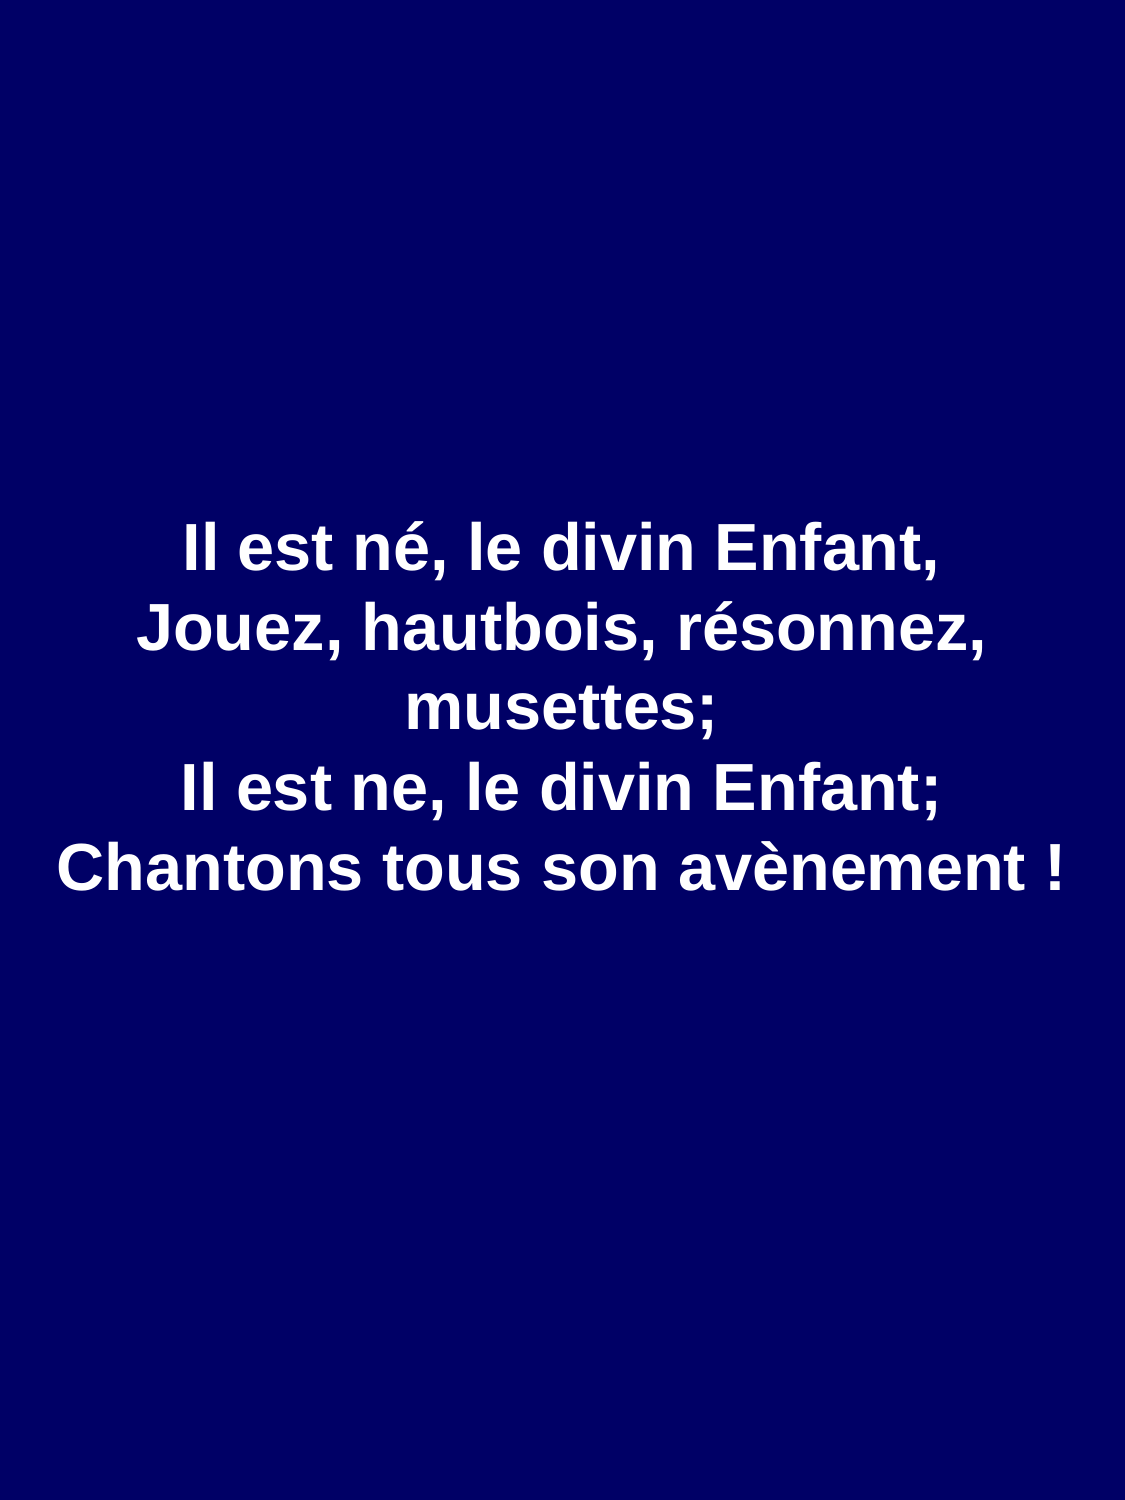

Il est né, le divin Enfant,
Jouez, hautbois, résonnez, musettes;
Il est ne, le divin Enfant;
Chantons tous son avènement !